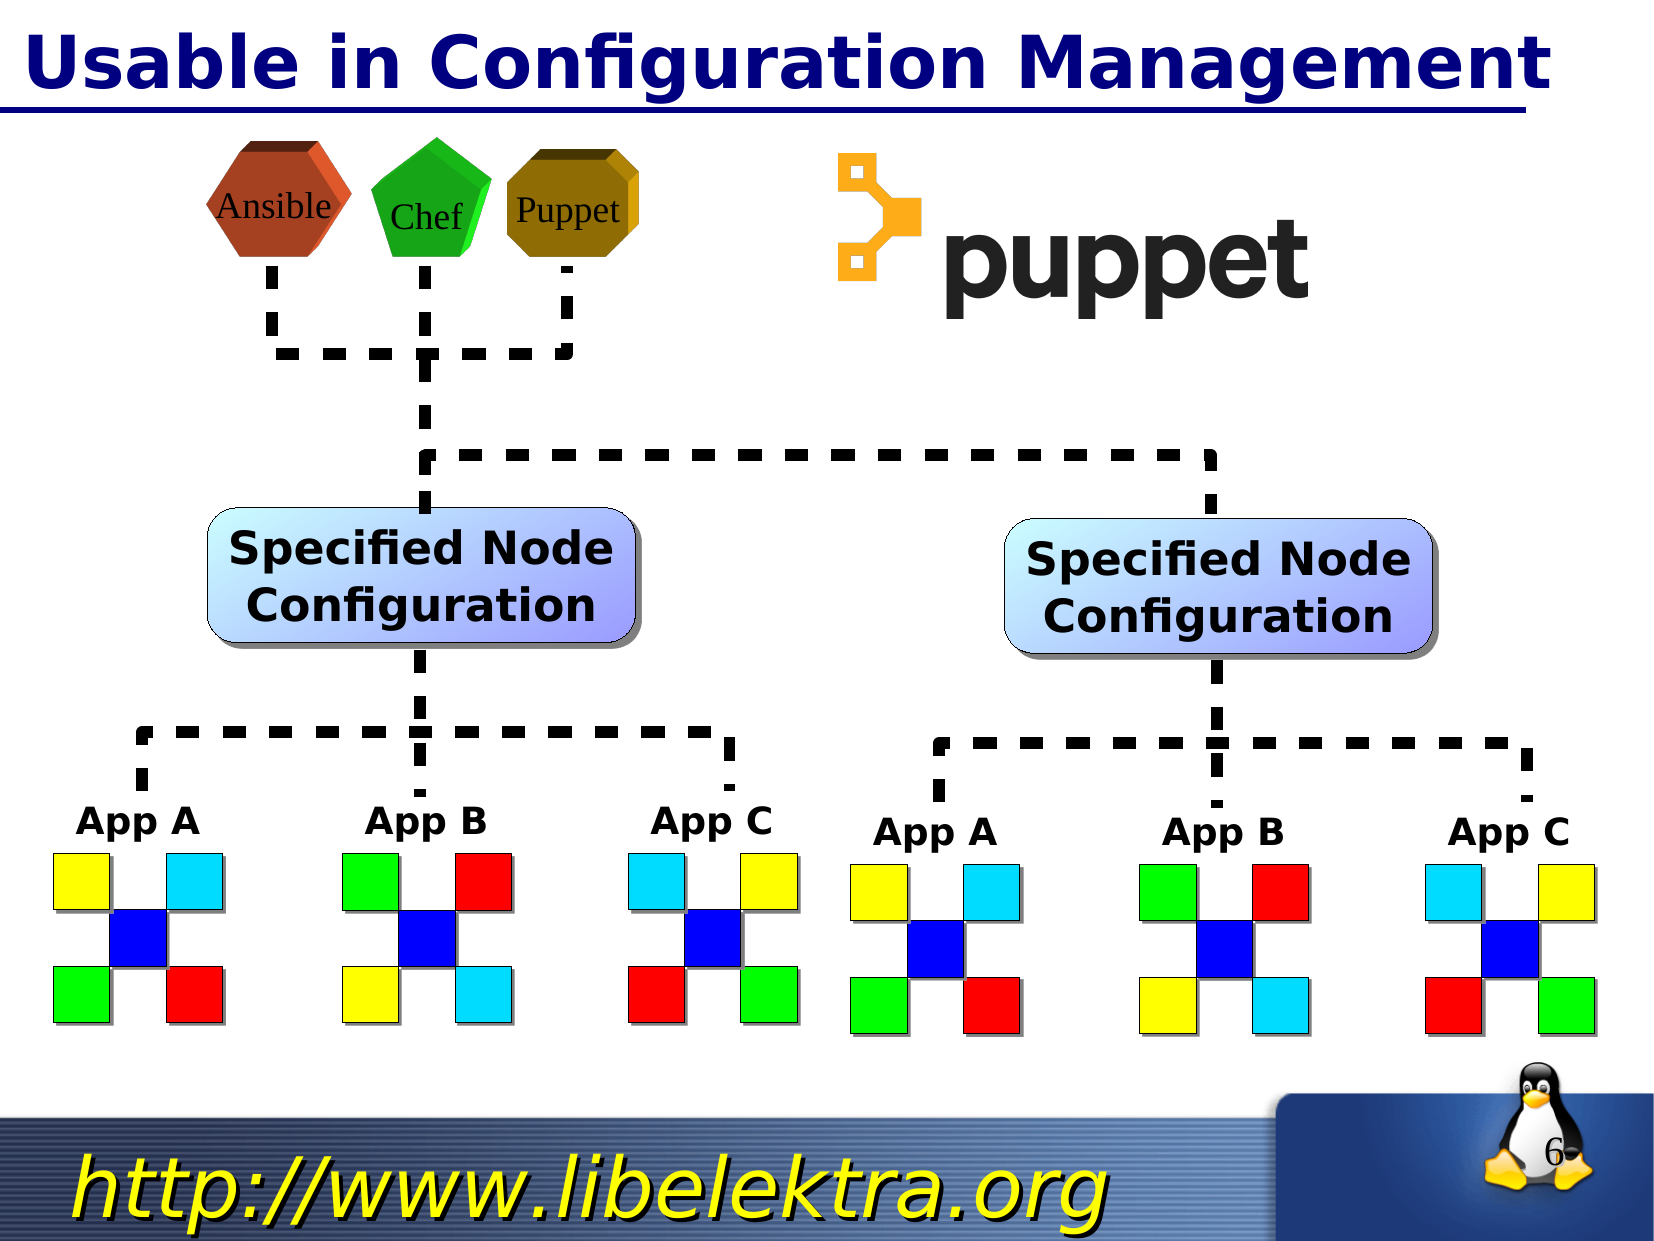

Usable in Configuration Management
Chef
Ansible
Puppet
Specified Node
Configuration
Specified Node
Configuration
App A
App B
App C
App A
App B
App C